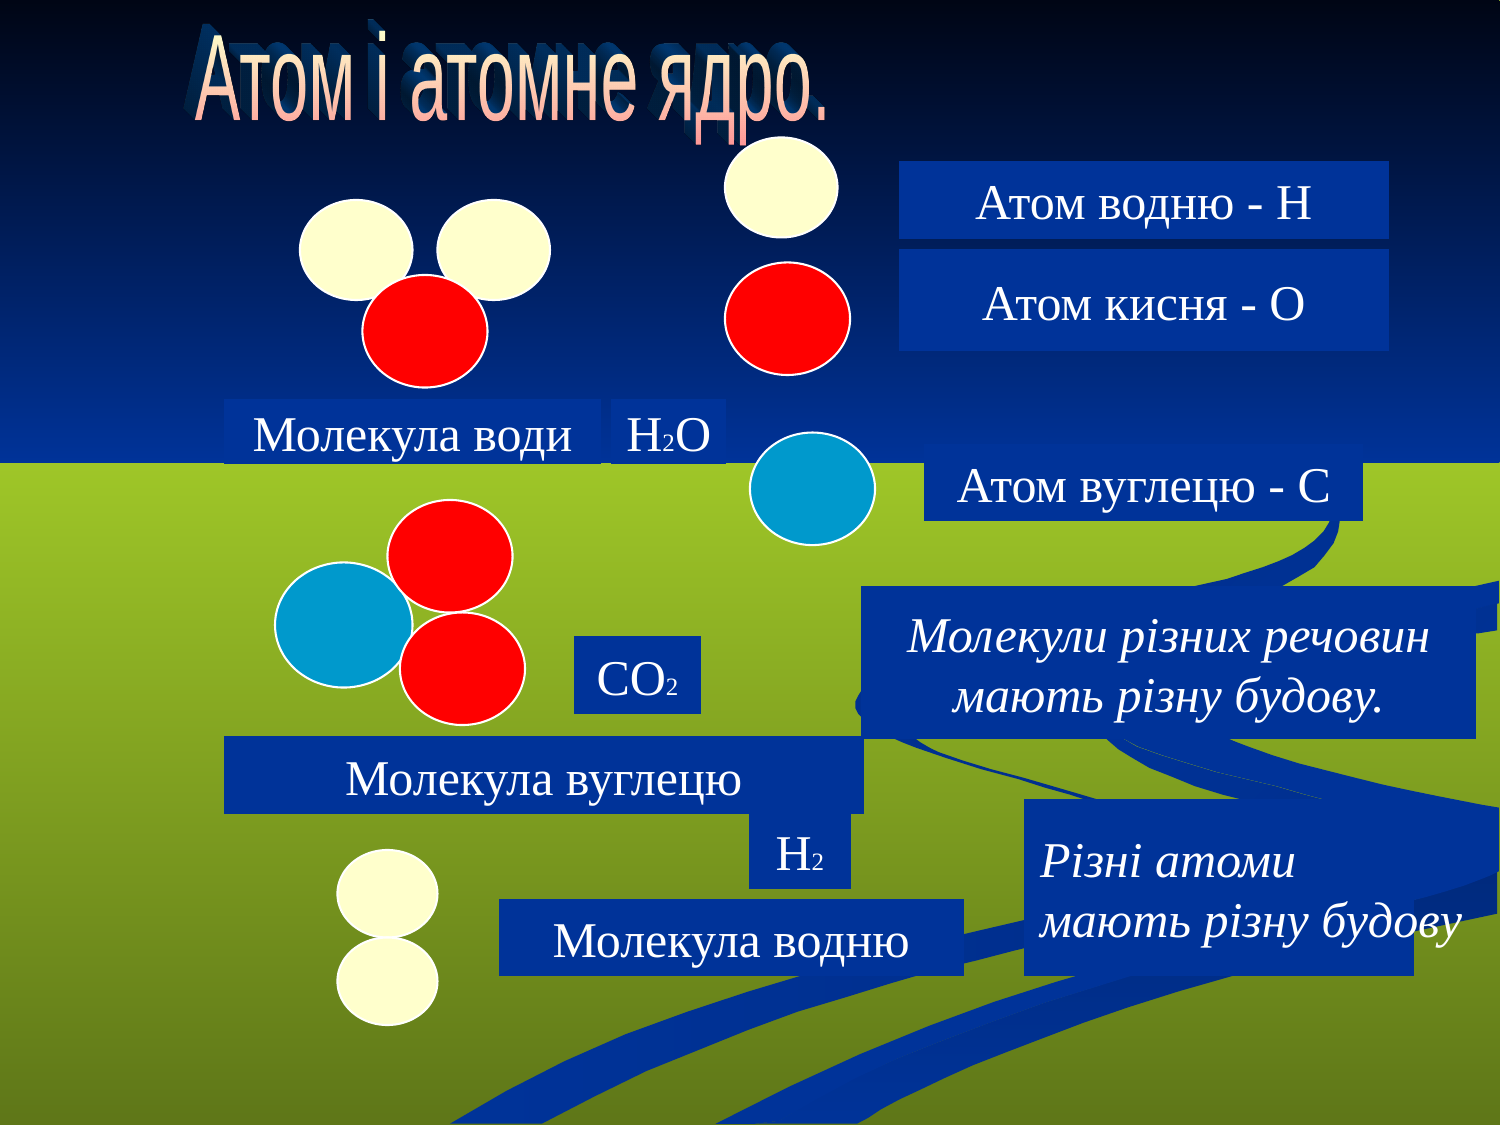

Атом і атомне ядро.
Атом водню - Н
Атом кисня - О
Молекула води
H2O
Атом вуглецю - С
Молекула вуглецю
Молекули різних речовин
мають різну будову.
СО2
Різні атоми
мають різну будову
Н2
Молекула водню